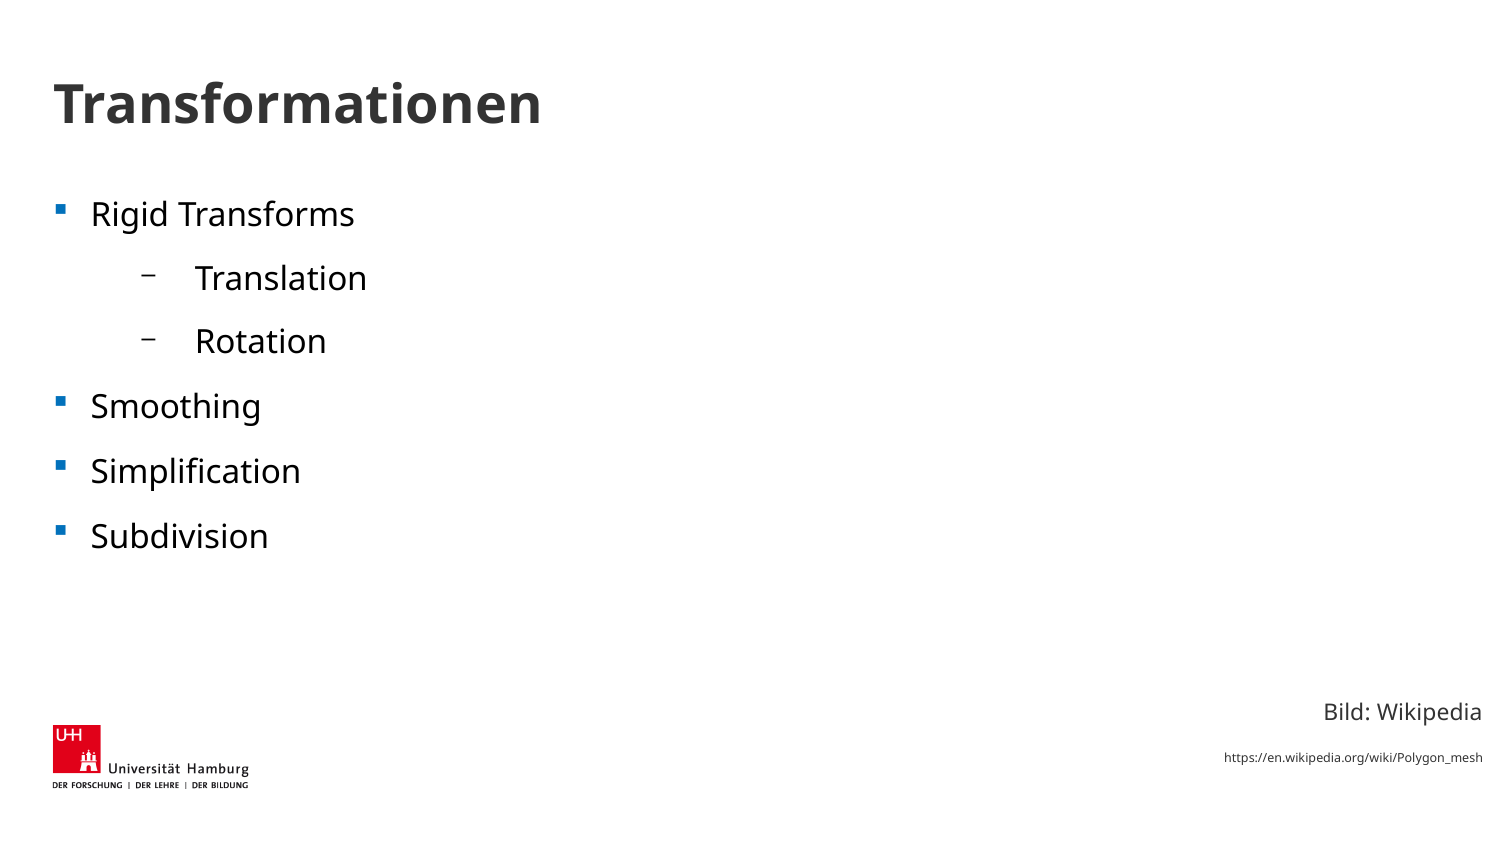

# Transformationen
Rigid Transforms
Translation
Rotation
Smoothing
Simplification
Subdivision
Bild: Wikipedia
https://en.wikipedia.org/wiki/Polygon_mesh